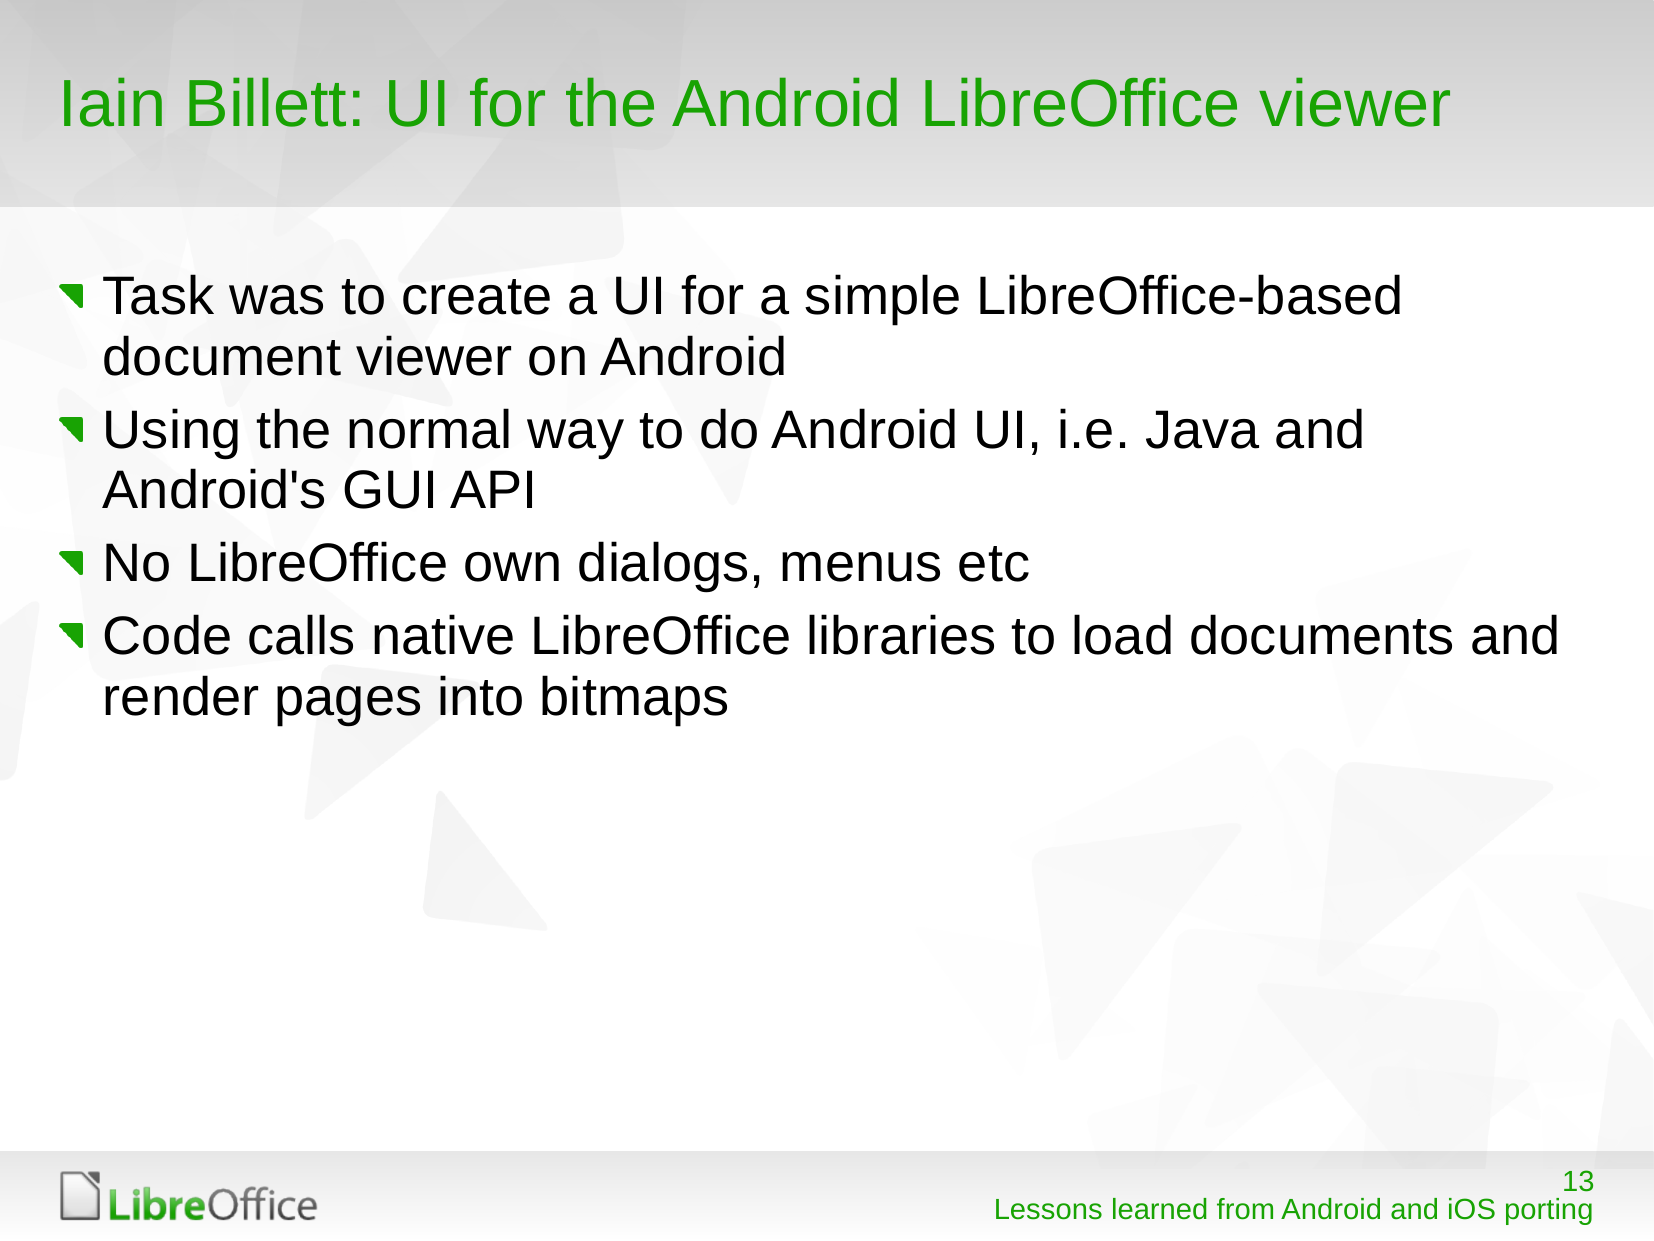

# Iain Billett: UI for the Android LibreOffice viewer
Task was to create a UI for a simple LibreOffice-based document viewer on Android
Using the normal way to do Android UI, i.e. Java and Android's GUI API
No LibreOffice own dialogs, menus etc
Code calls native LibreOffice libraries to load documents and render pages into bitmaps
13
Lessons learned from Android and iOS porting